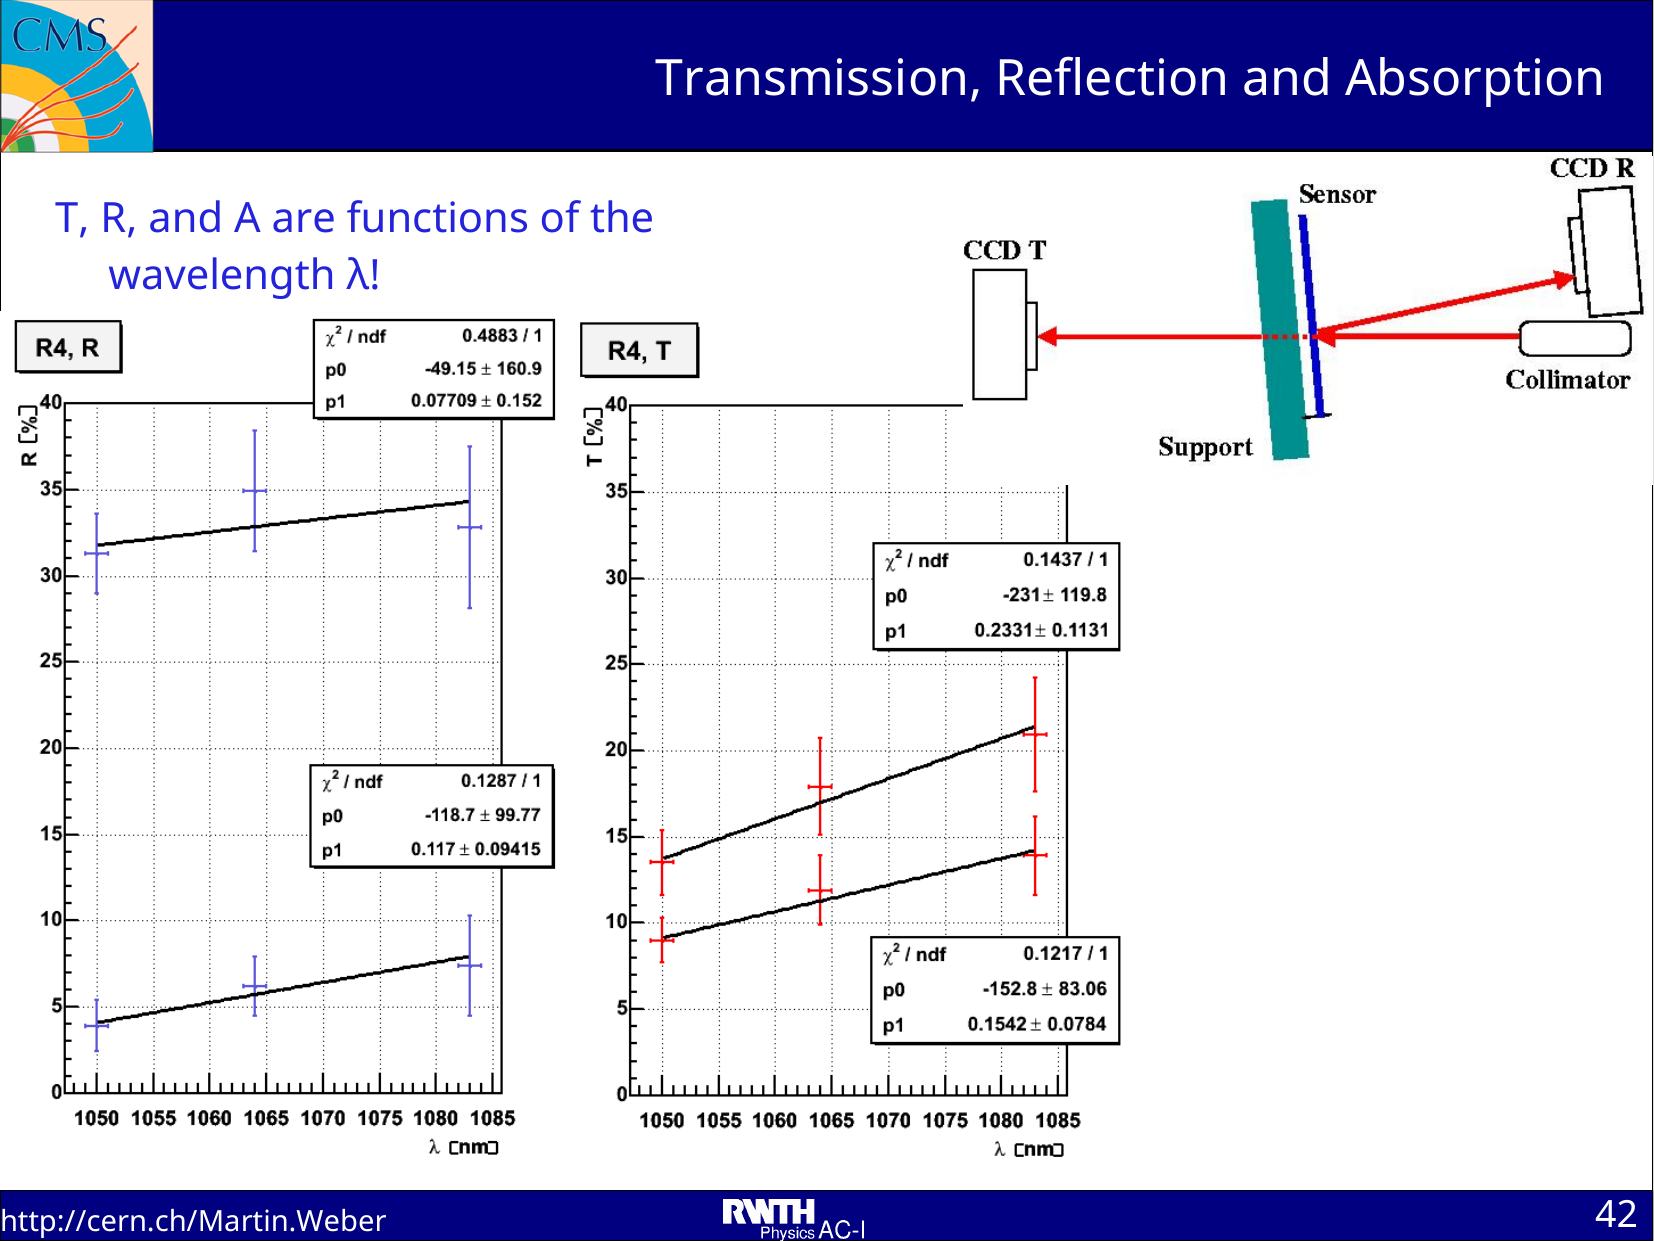

# Transmission, Reflection and Absorption
T, R, and A are functions of the
wavelength λ!